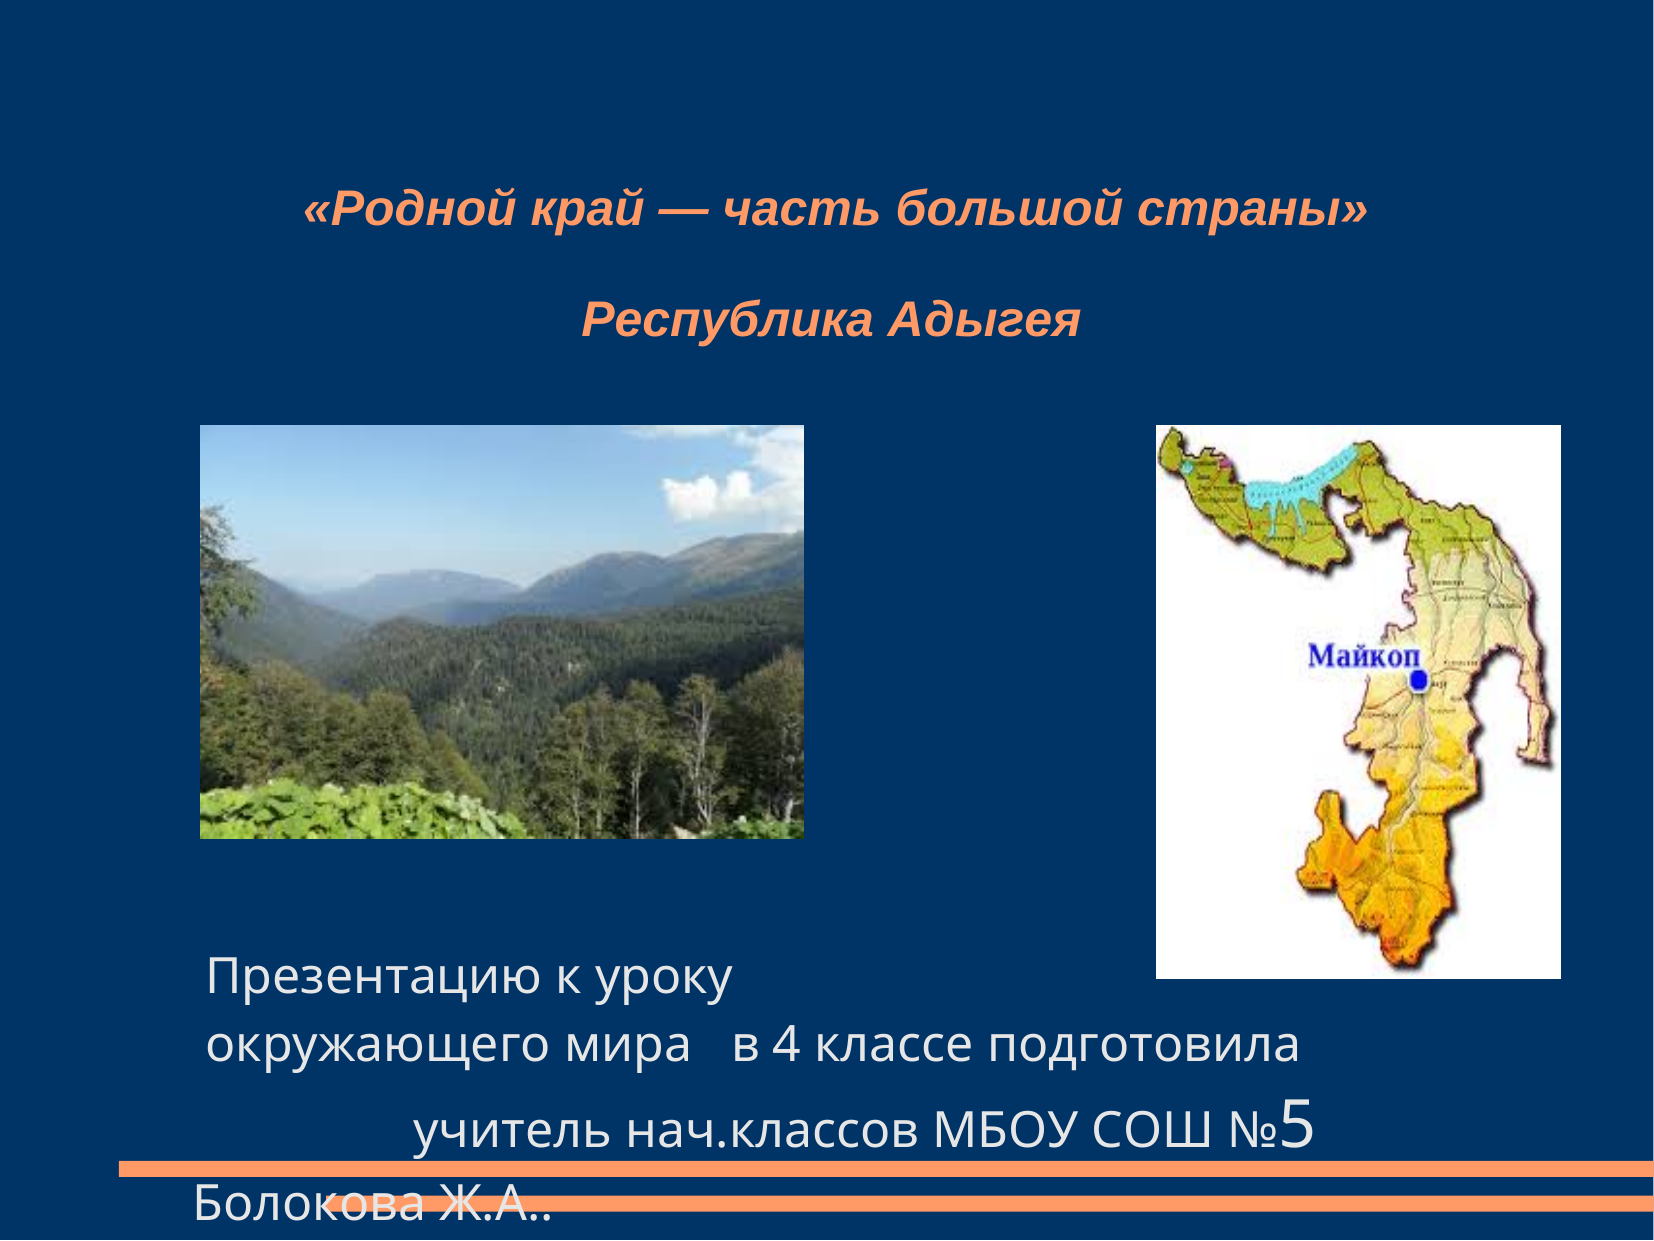

# «Родной край — часть большой страны» Республика Адыгея
 Презентацию к уроку
 окружающего мира в 4 классе подготовила учитель нач.классов МБОУ СОШ №5 Болокова Ж.А..